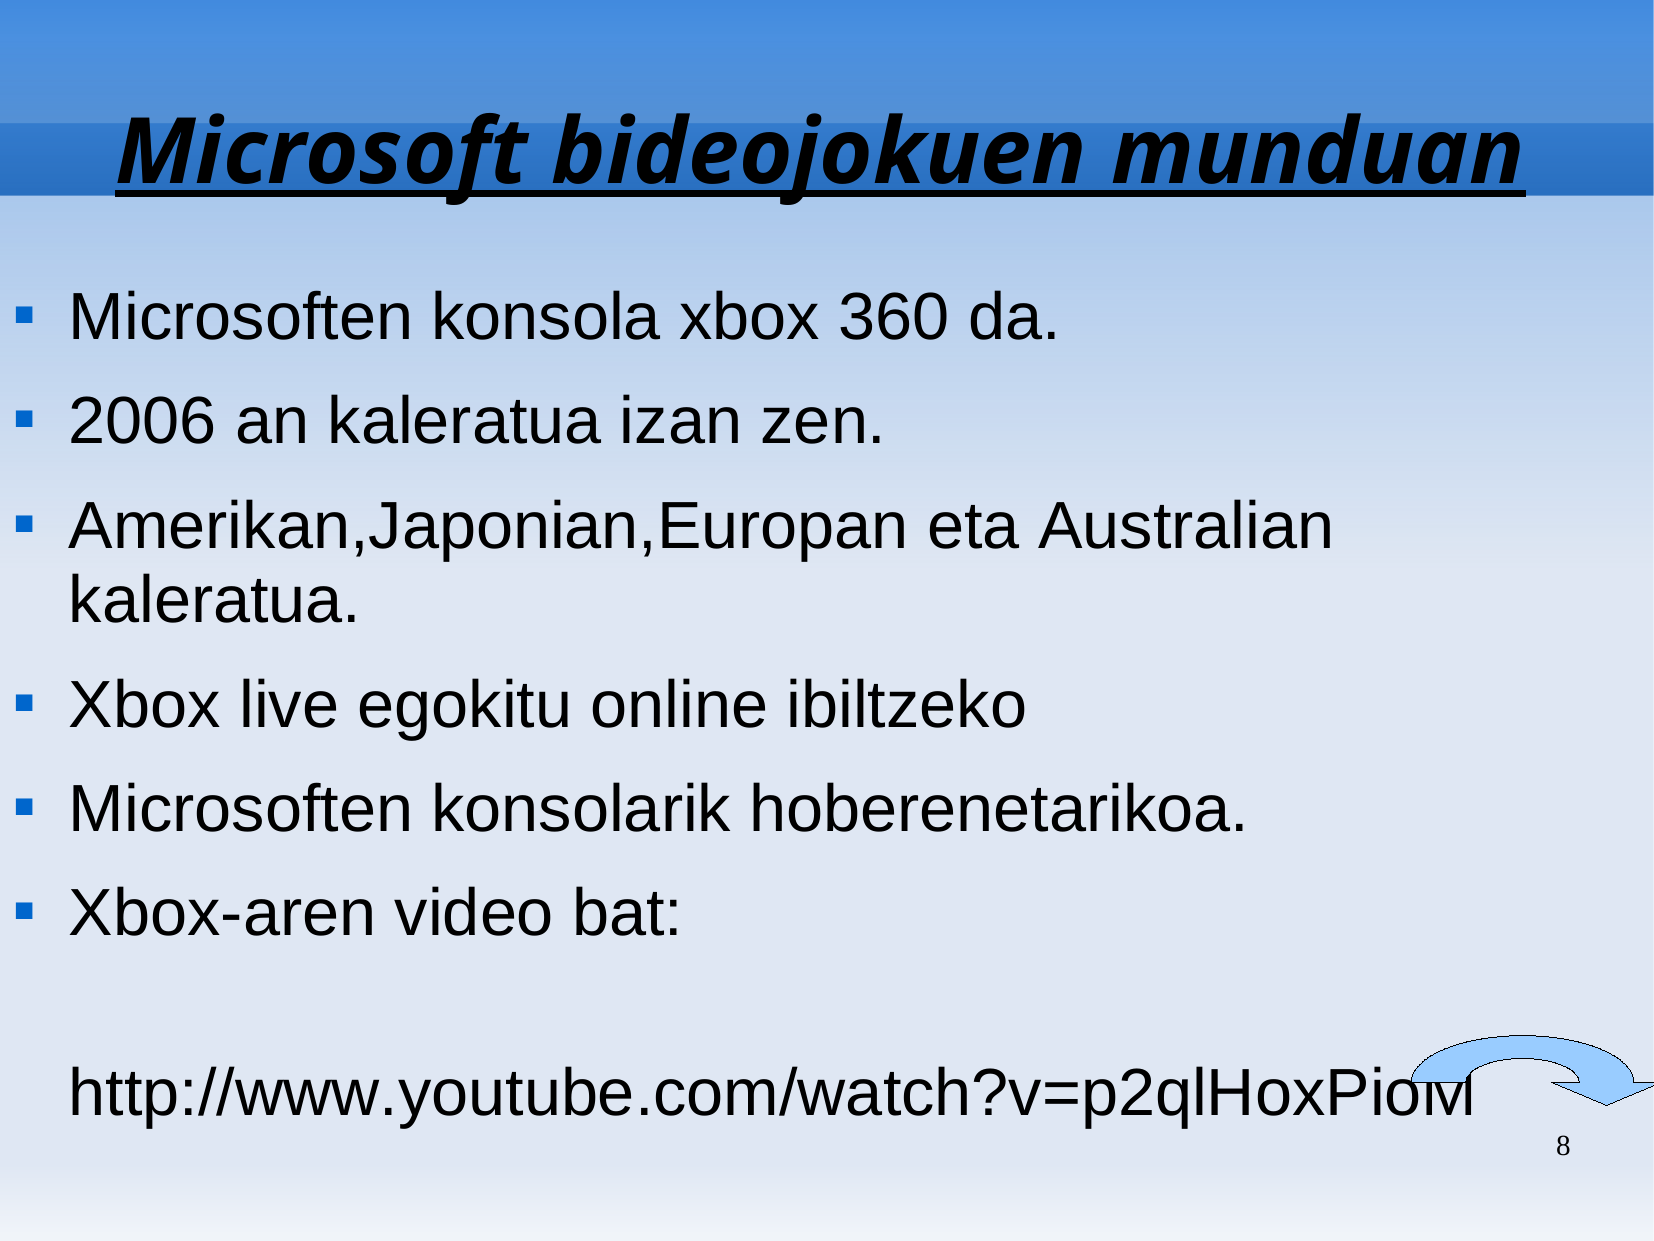

# Microsoft bideojokuen munduan
Microsoften konsola xbox 360 da.
2006 an kaleratua izan zen.
Amerikan,Japonian,Europan eta Australian kaleratua.
Xbox live egokitu online ibiltzeko
Microsoften konsolarik hoberenetarikoa.
Xbox-aren video bat:
 http://www.youtube.com/watch?v=p2qlHoxPioM
8